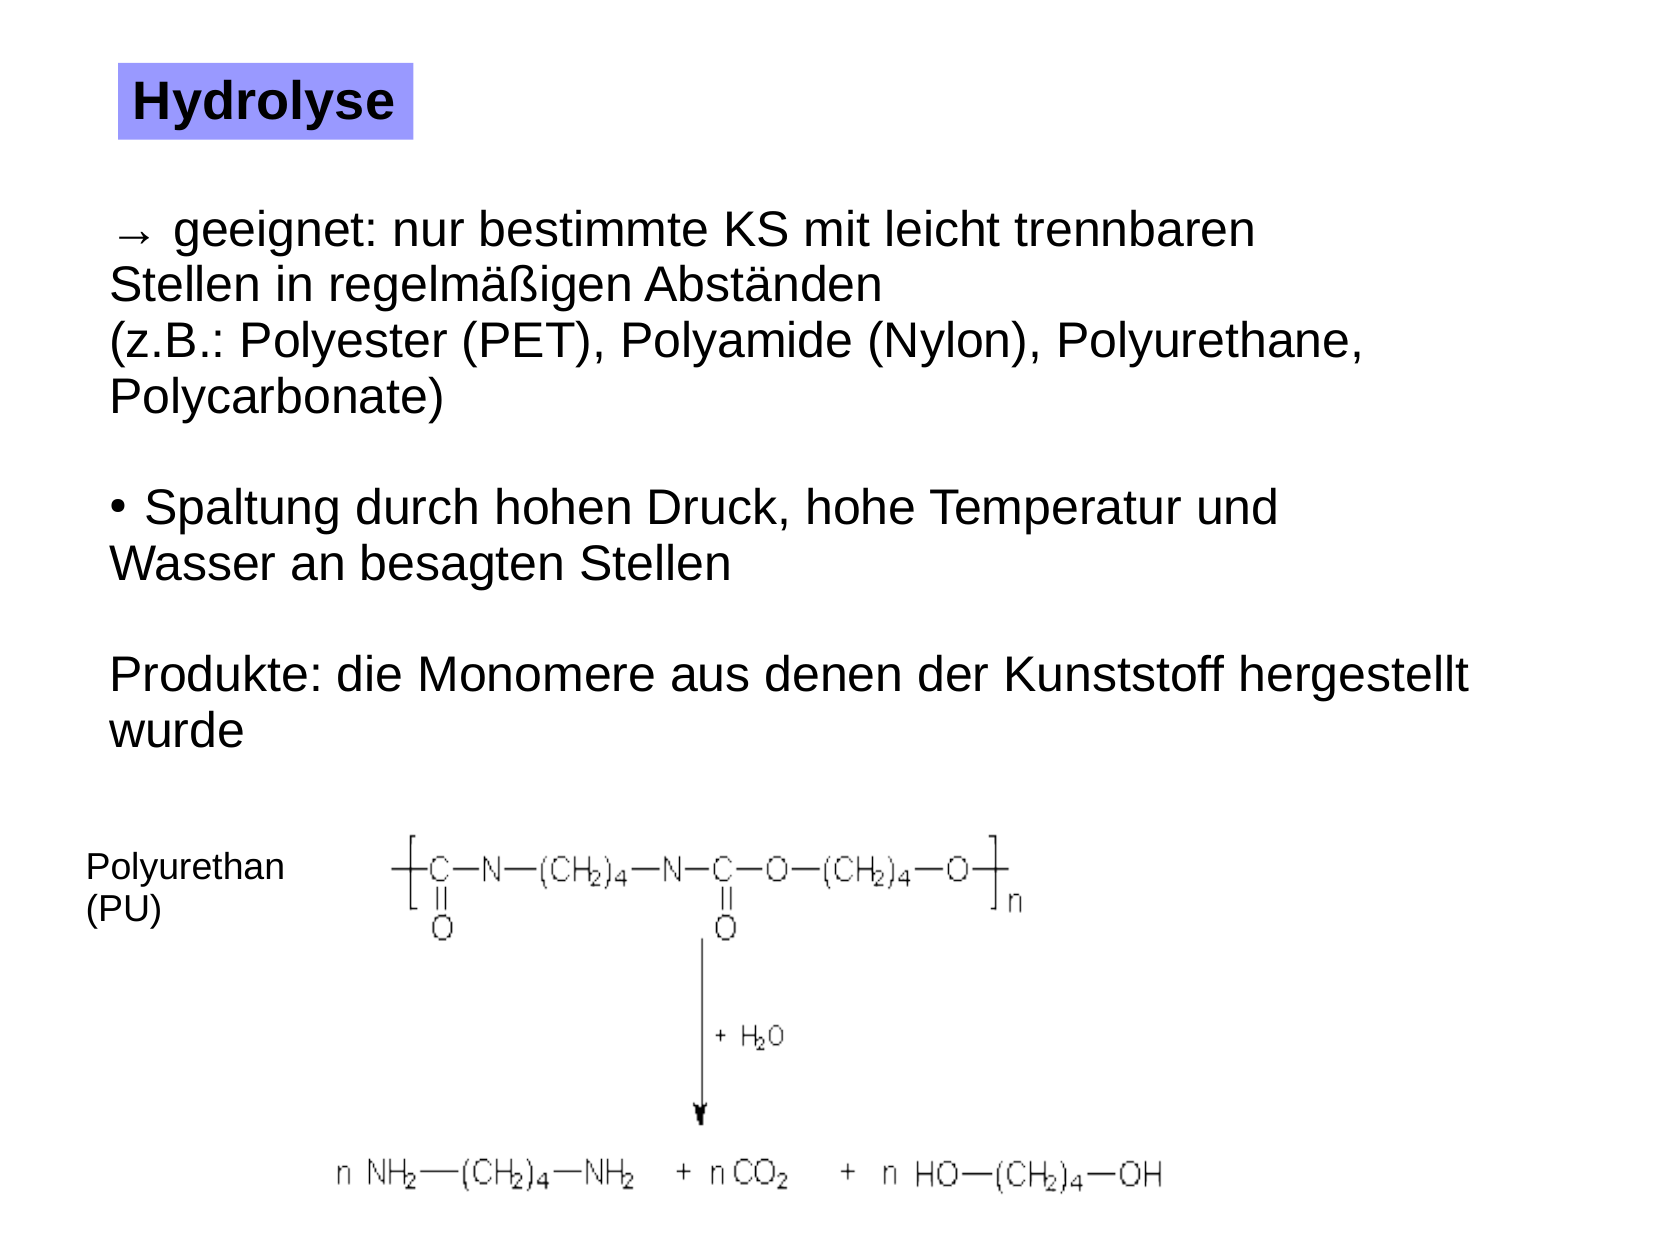

Hydrolyse
→ geeignet: nur bestimmte KS mit leicht trennbaren
Stellen in regelmäßigen Abständen
(z.B.: Polyester (PET), Polyamide (Nylon), Polyurethane, Polycarbonate)
Spaltung durch hohen Druck, hohe Temperatur und
Wasser an besagten Stellen
Produkte: die Monomere aus denen der Kunststoff hergestellt wurde
Polyurethan (PU)